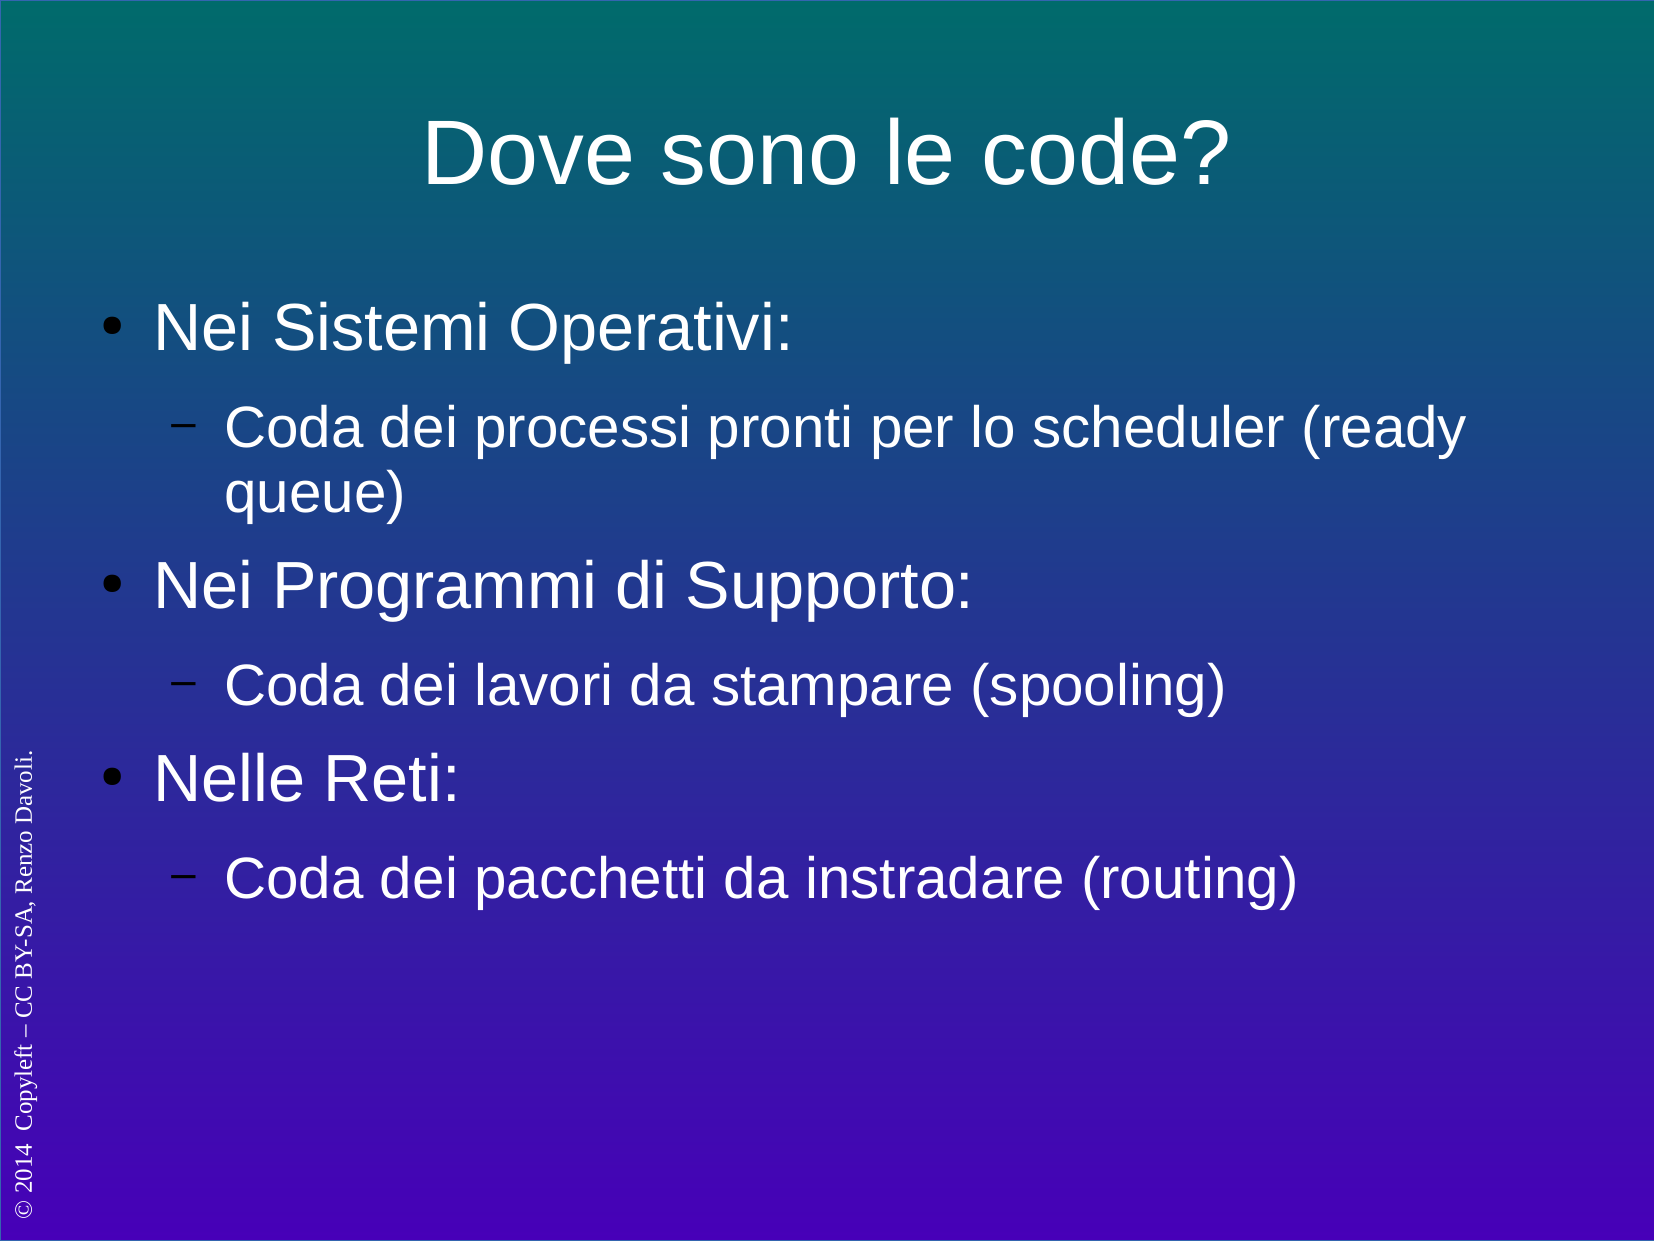

# Dove sono le code?
Nei Sistemi Operativi:
Coda dei processi pronti per lo scheduler (ready queue)
Nei Programmi di Supporto:
Coda dei lavori da stampare (spooling)
Nelle Reti:
Coda dei pacchetti da instradare (routing)